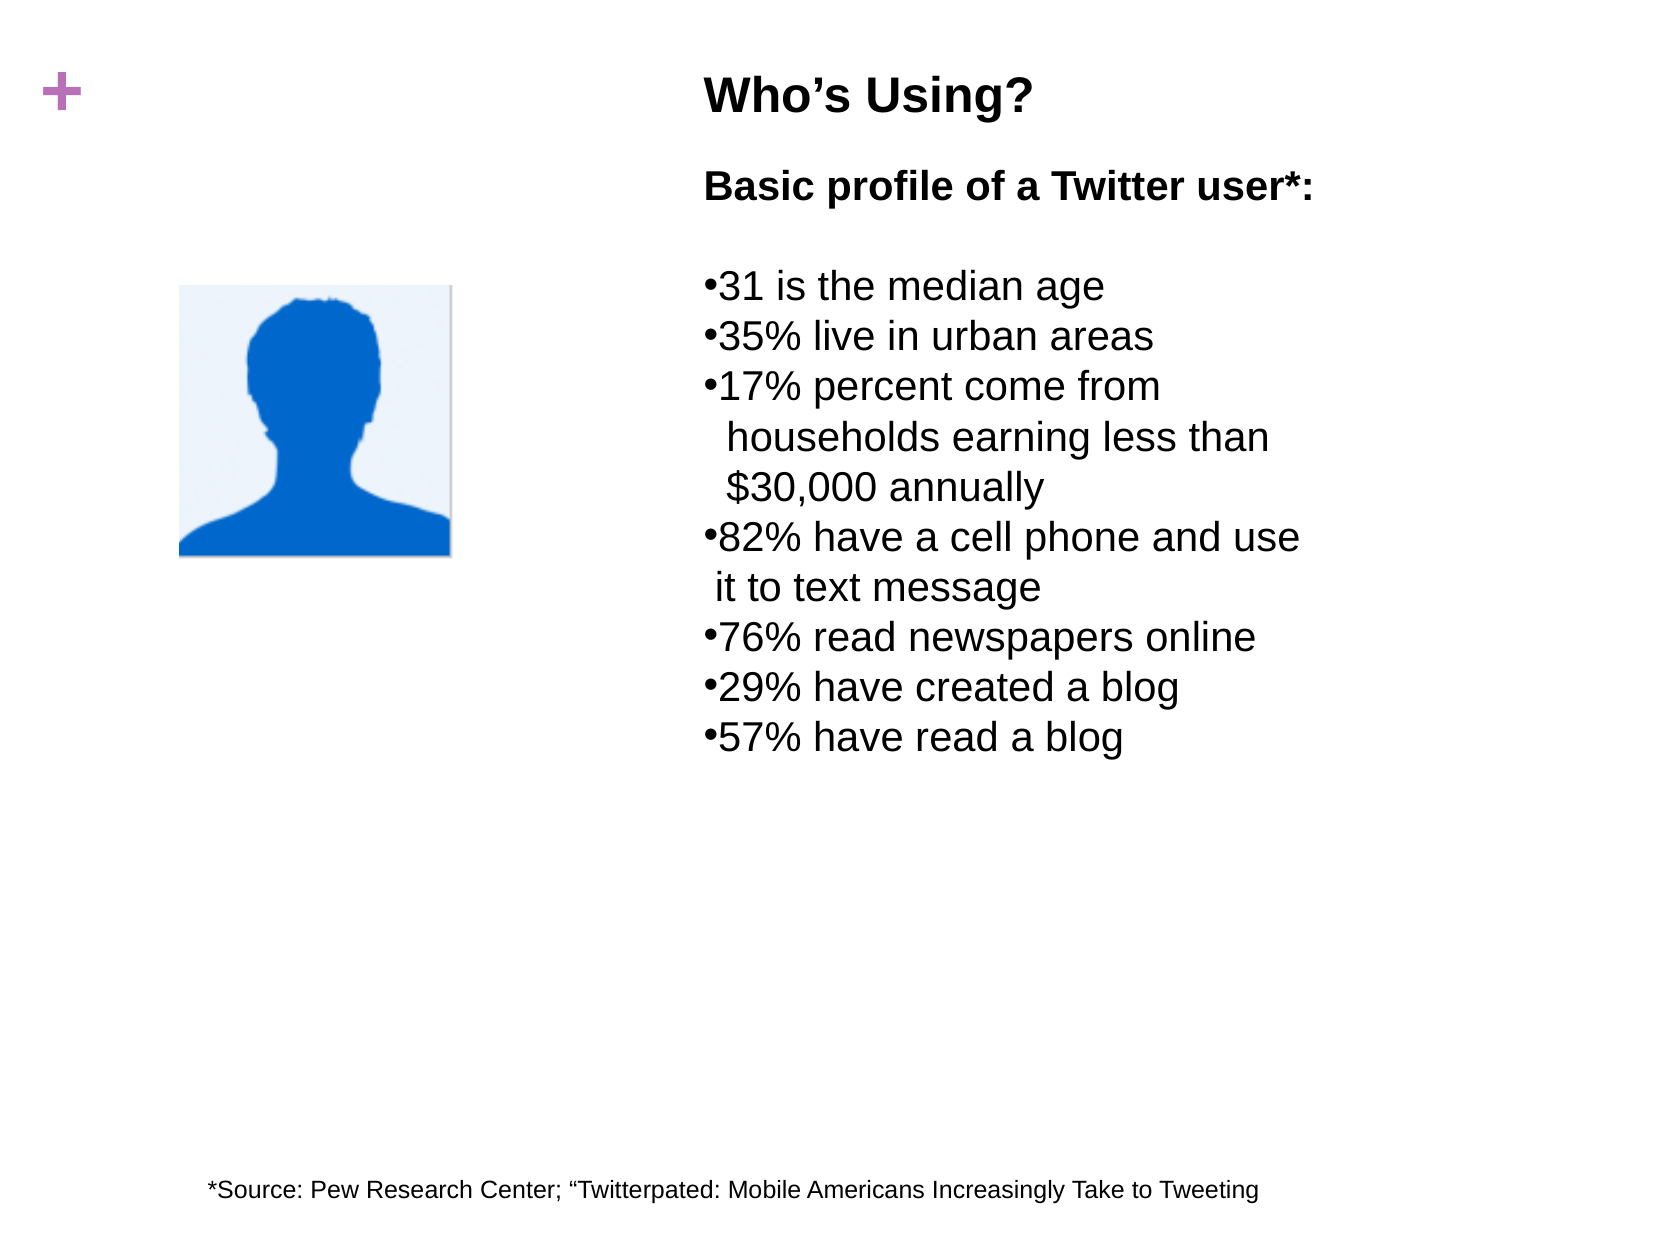

Who’s Using?
Basic profile of a Twitter user*:
31 is the median age
35% live in urban areas
17% percent come from
 households earning less than
 $30,000 annually
82% have a cell phone and use
 it to text message
76% read newspapers online
29% have created a blog
57% have read a blog
*Source: Pew Research Center; “Twitterpated: Mobile Americans Increasingly Take to Tweeting